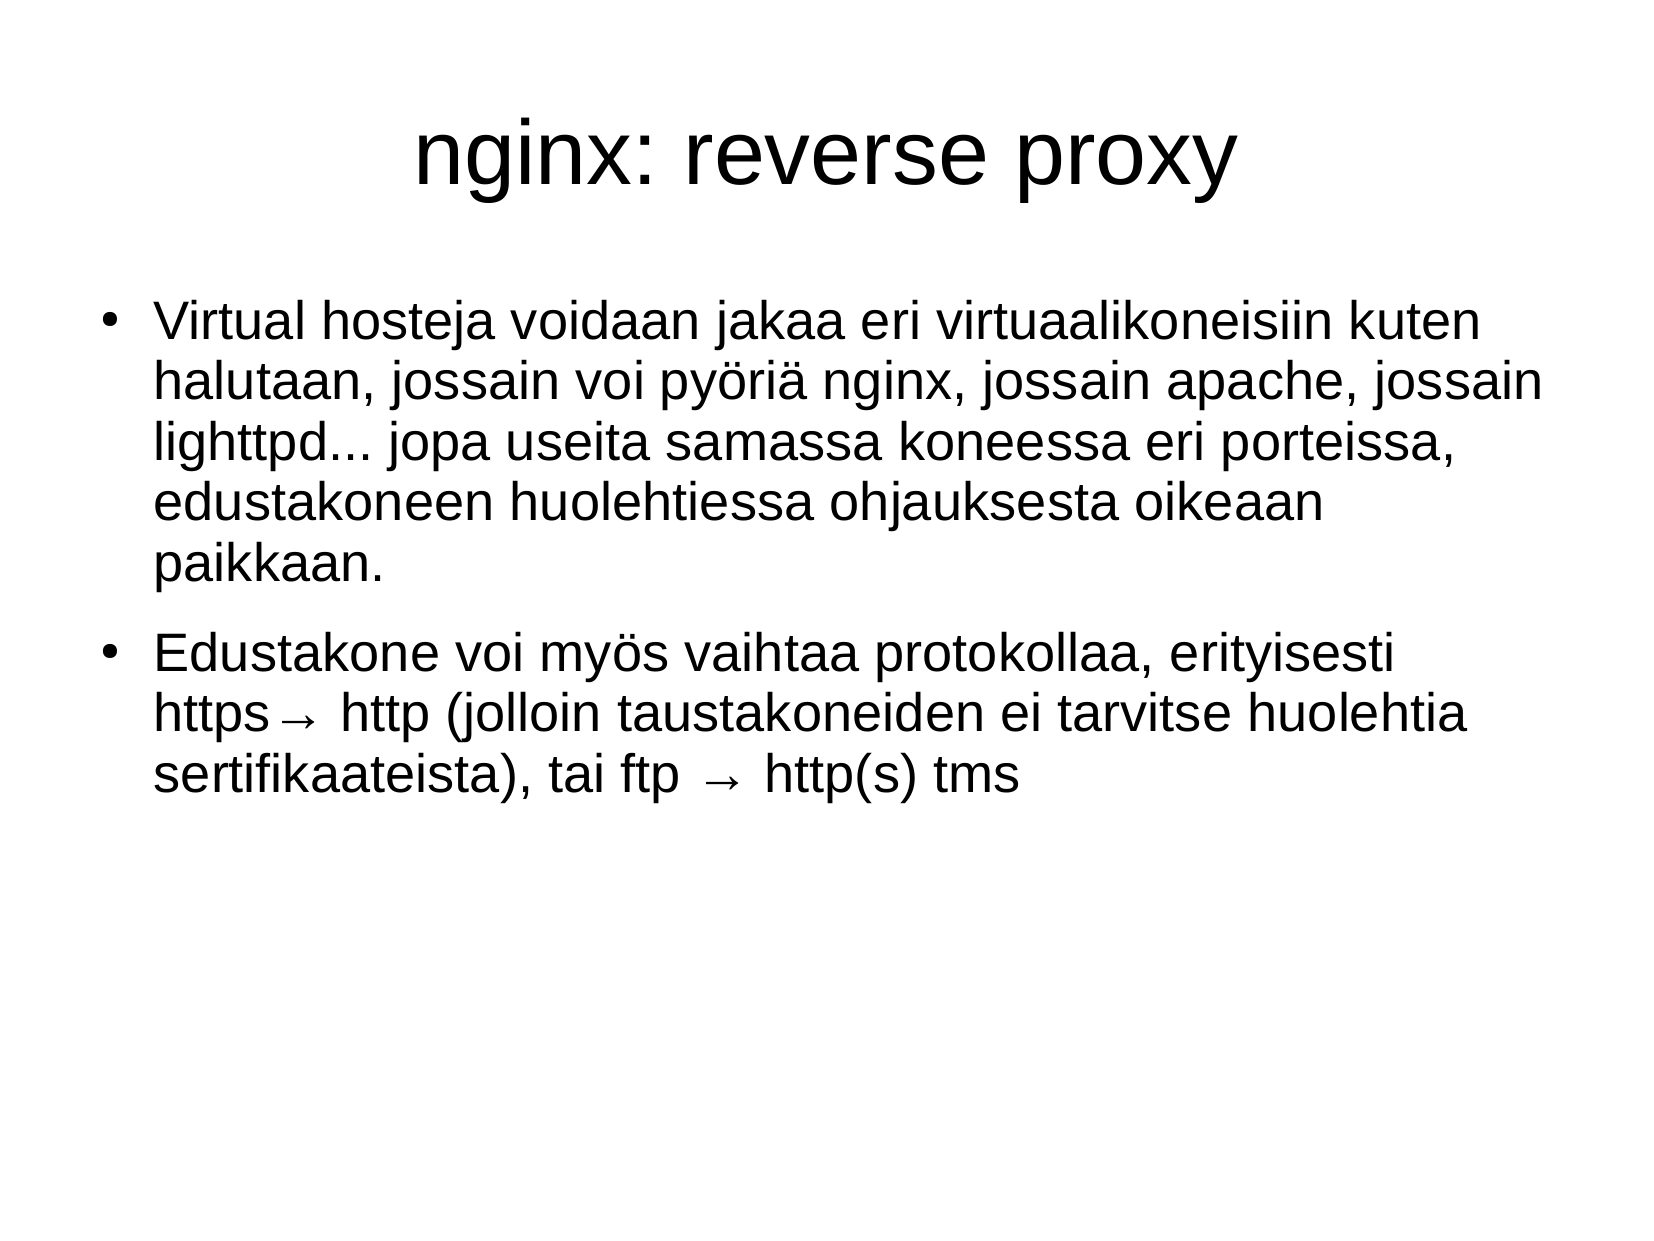

# nginx: reverse proxy
Virtual hosteja voidaan jakaa eri virtuaalikoneisiin kuten halutaan, jossain voi pyöriä nginx, jossain apache, jossain lighttpd... jopa useita samassa koneessa eri porteissa, edustakoneen huolehtiessa ohjauksesta oikeaan paikkaan.
Edustakone voi myös vaihtaa protokollaa, erityisesti https→ http (jolloin taustakoneiden ei tarvitse huolehtia sertifikaateista), tai ftp → http(s) tms